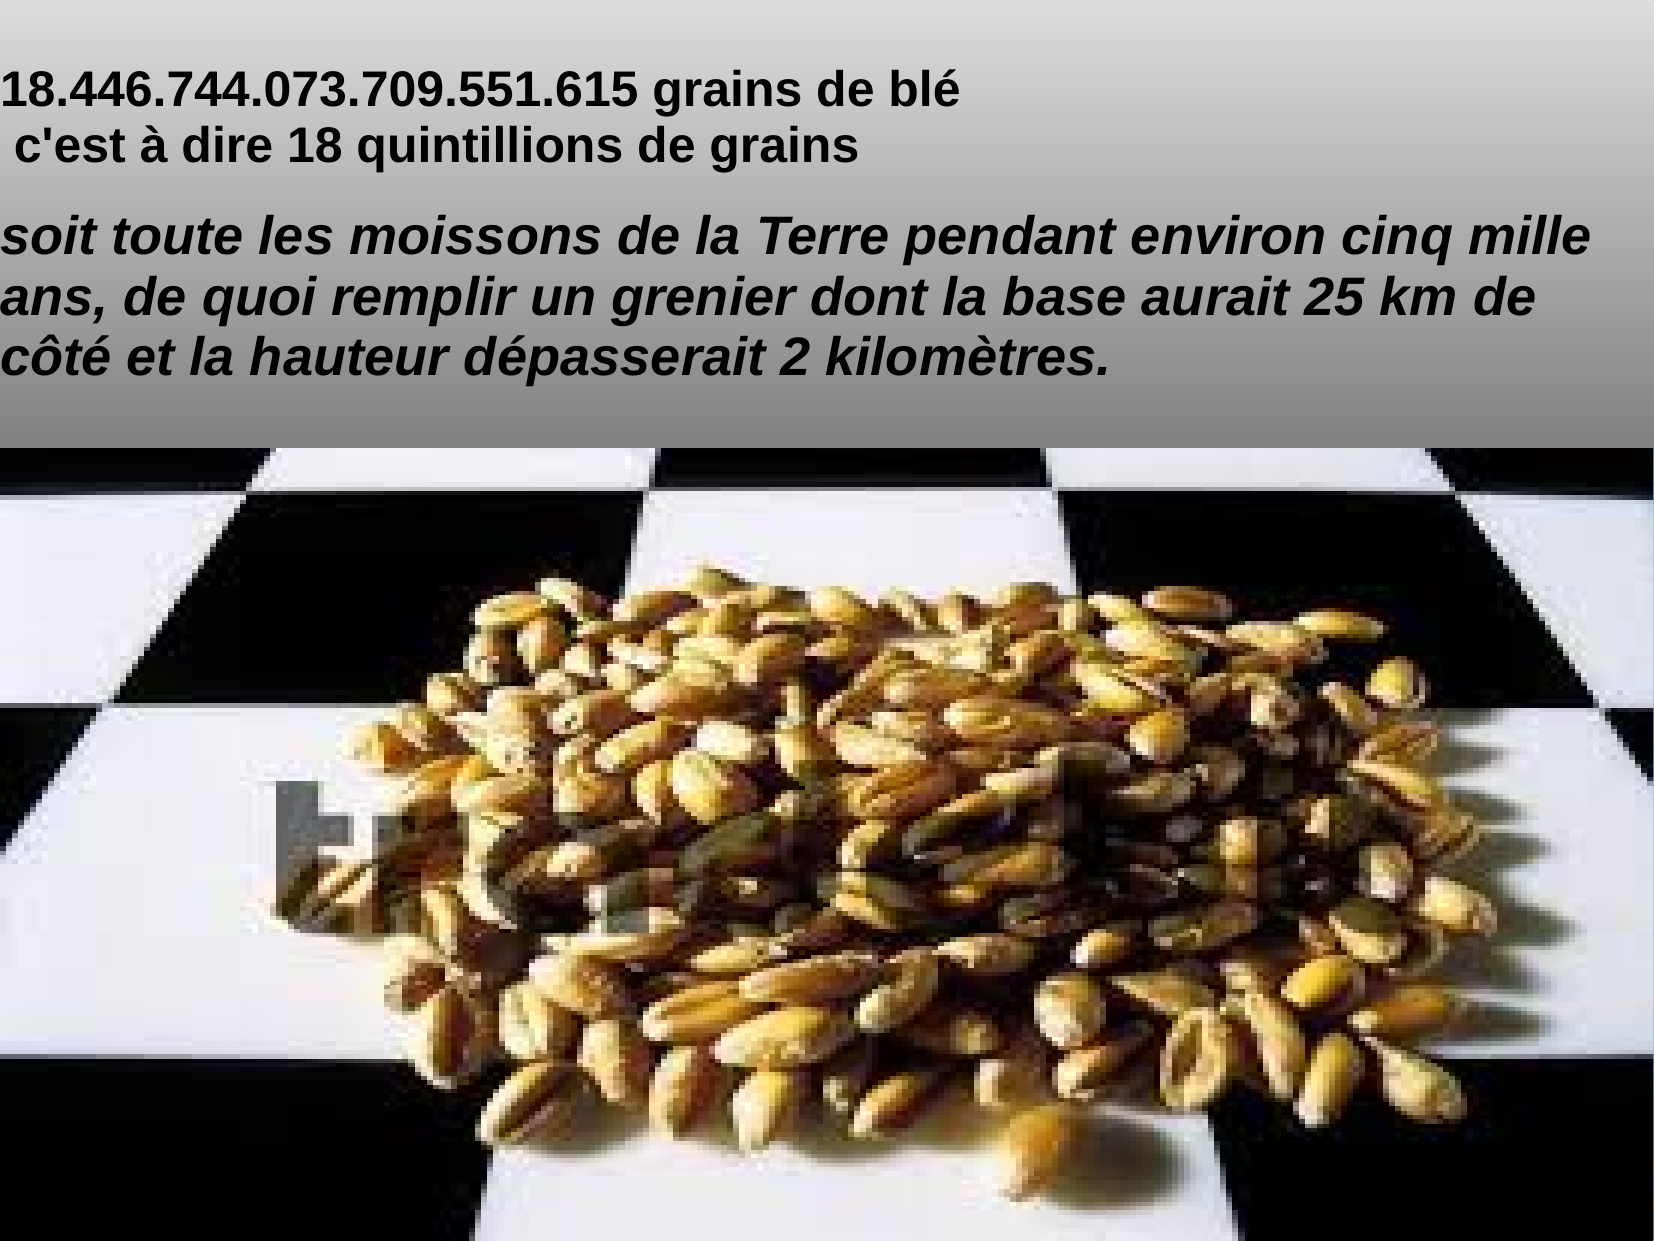

# 18.446.744.073.709.551.615 grains de blé c'est à dire 18 quintillions de grains soit toute les moissons de la Terre pendant environ cinq mille ans, de quoi remplir un grenier dont la base aurait 25 km de côté et la hauteur dépasserait 2 kilomètres.